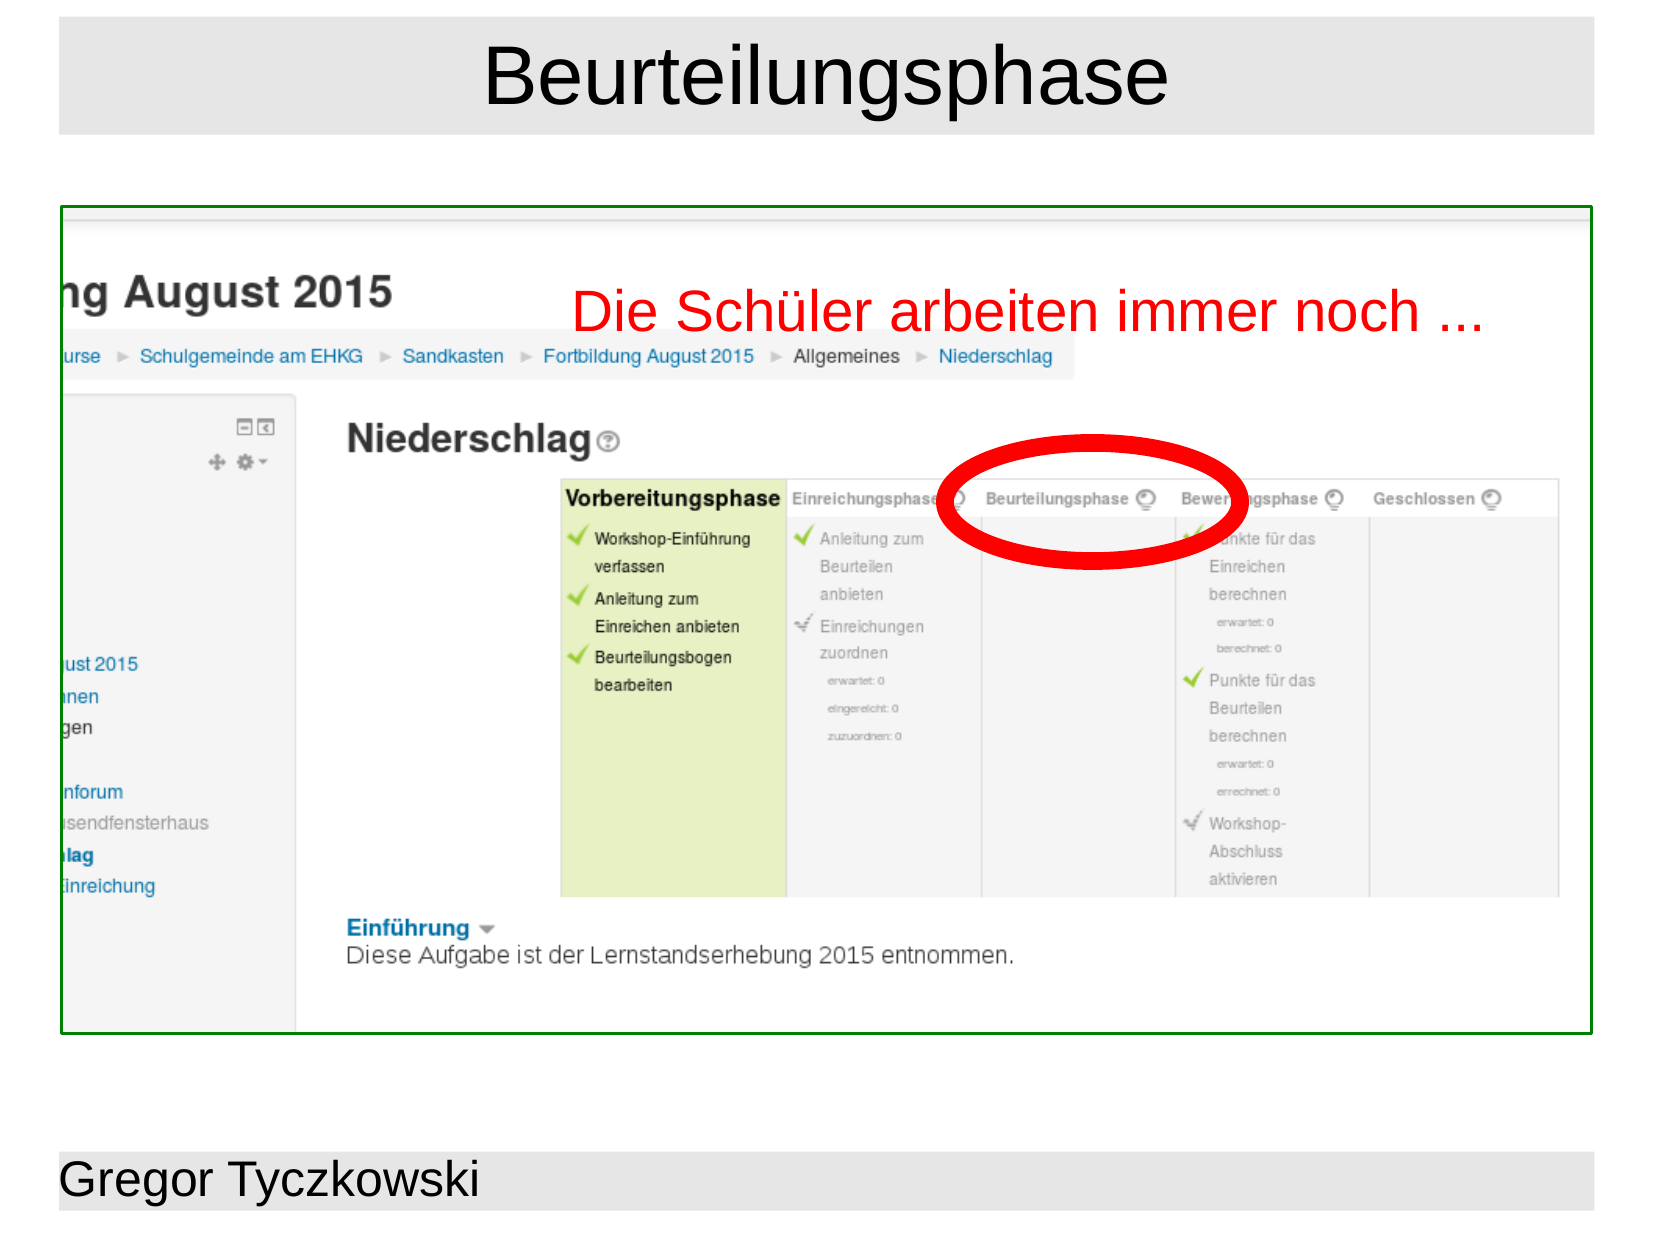

Beurteilungsphase
Die Schüler arbeiten immer noch ...
# Gregor Tyczkowski